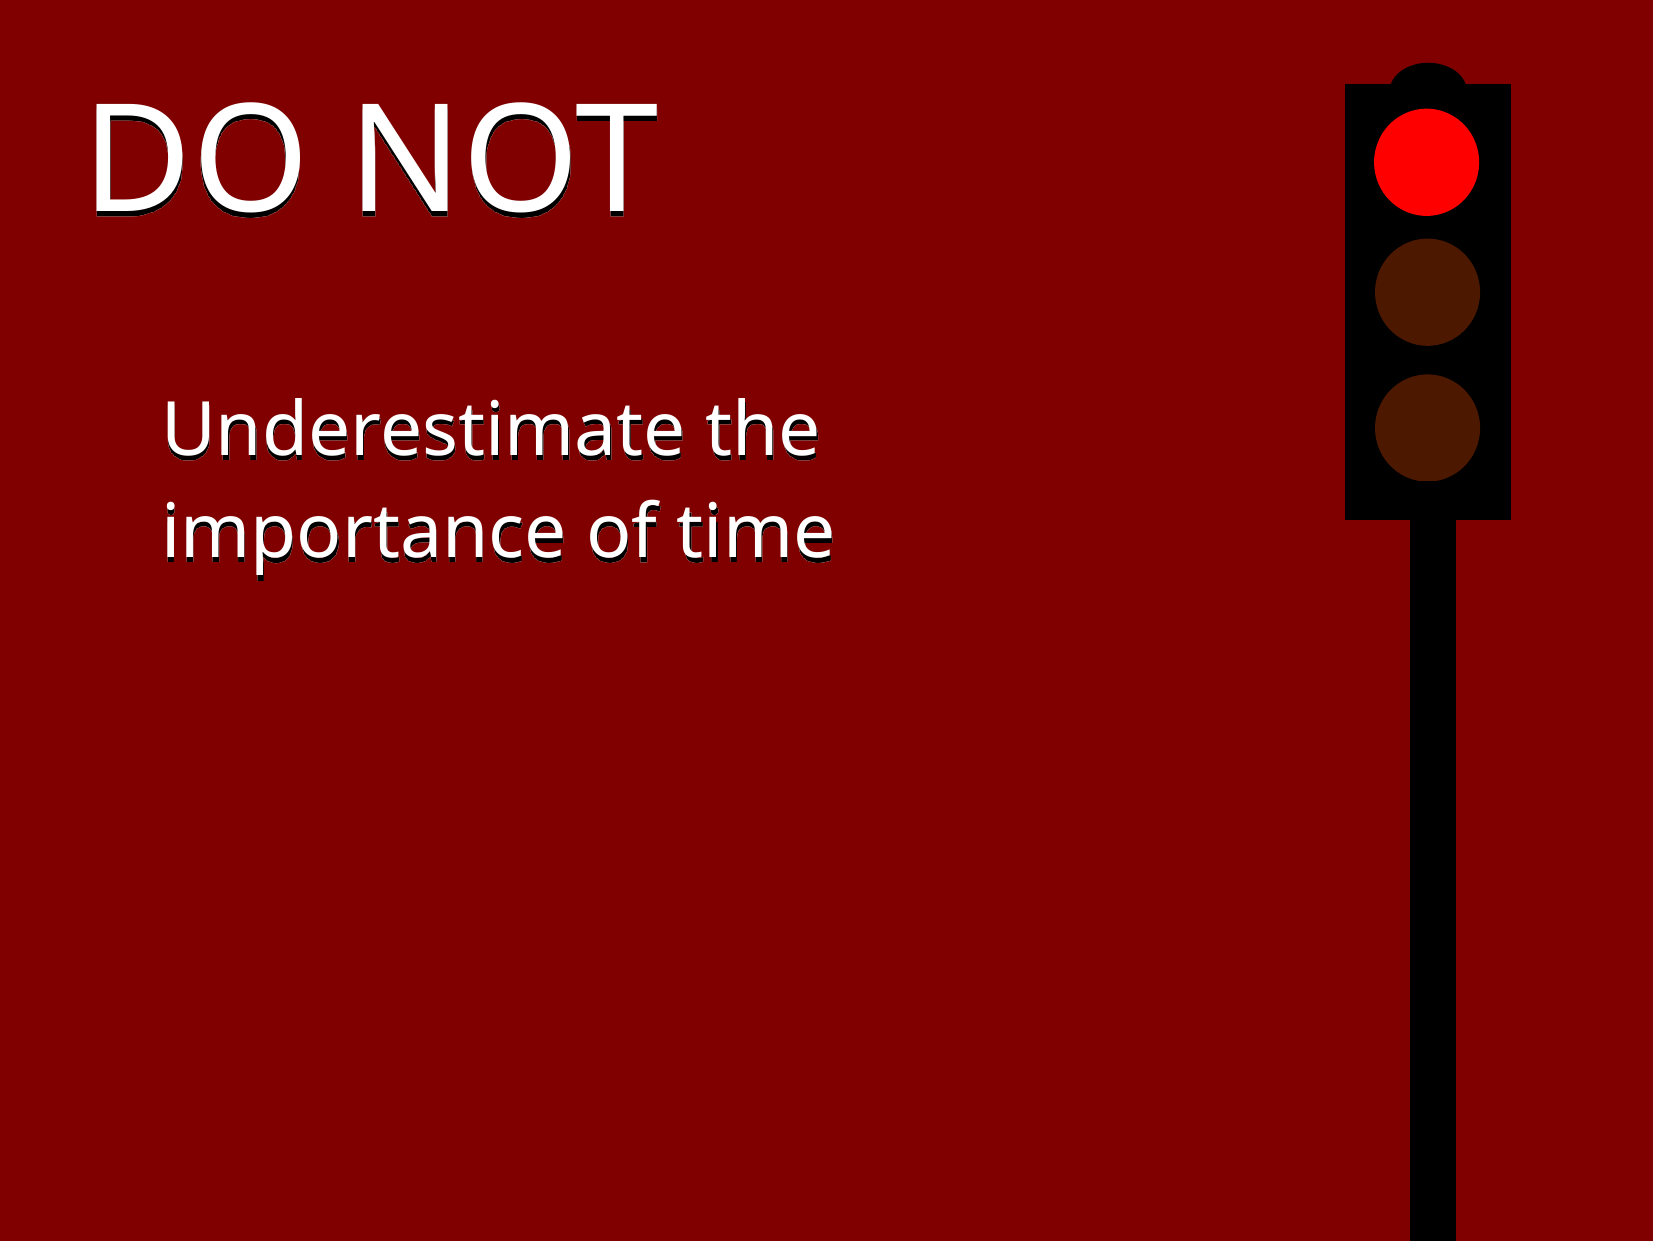

# DO NOT
Underestimate the
importance of time